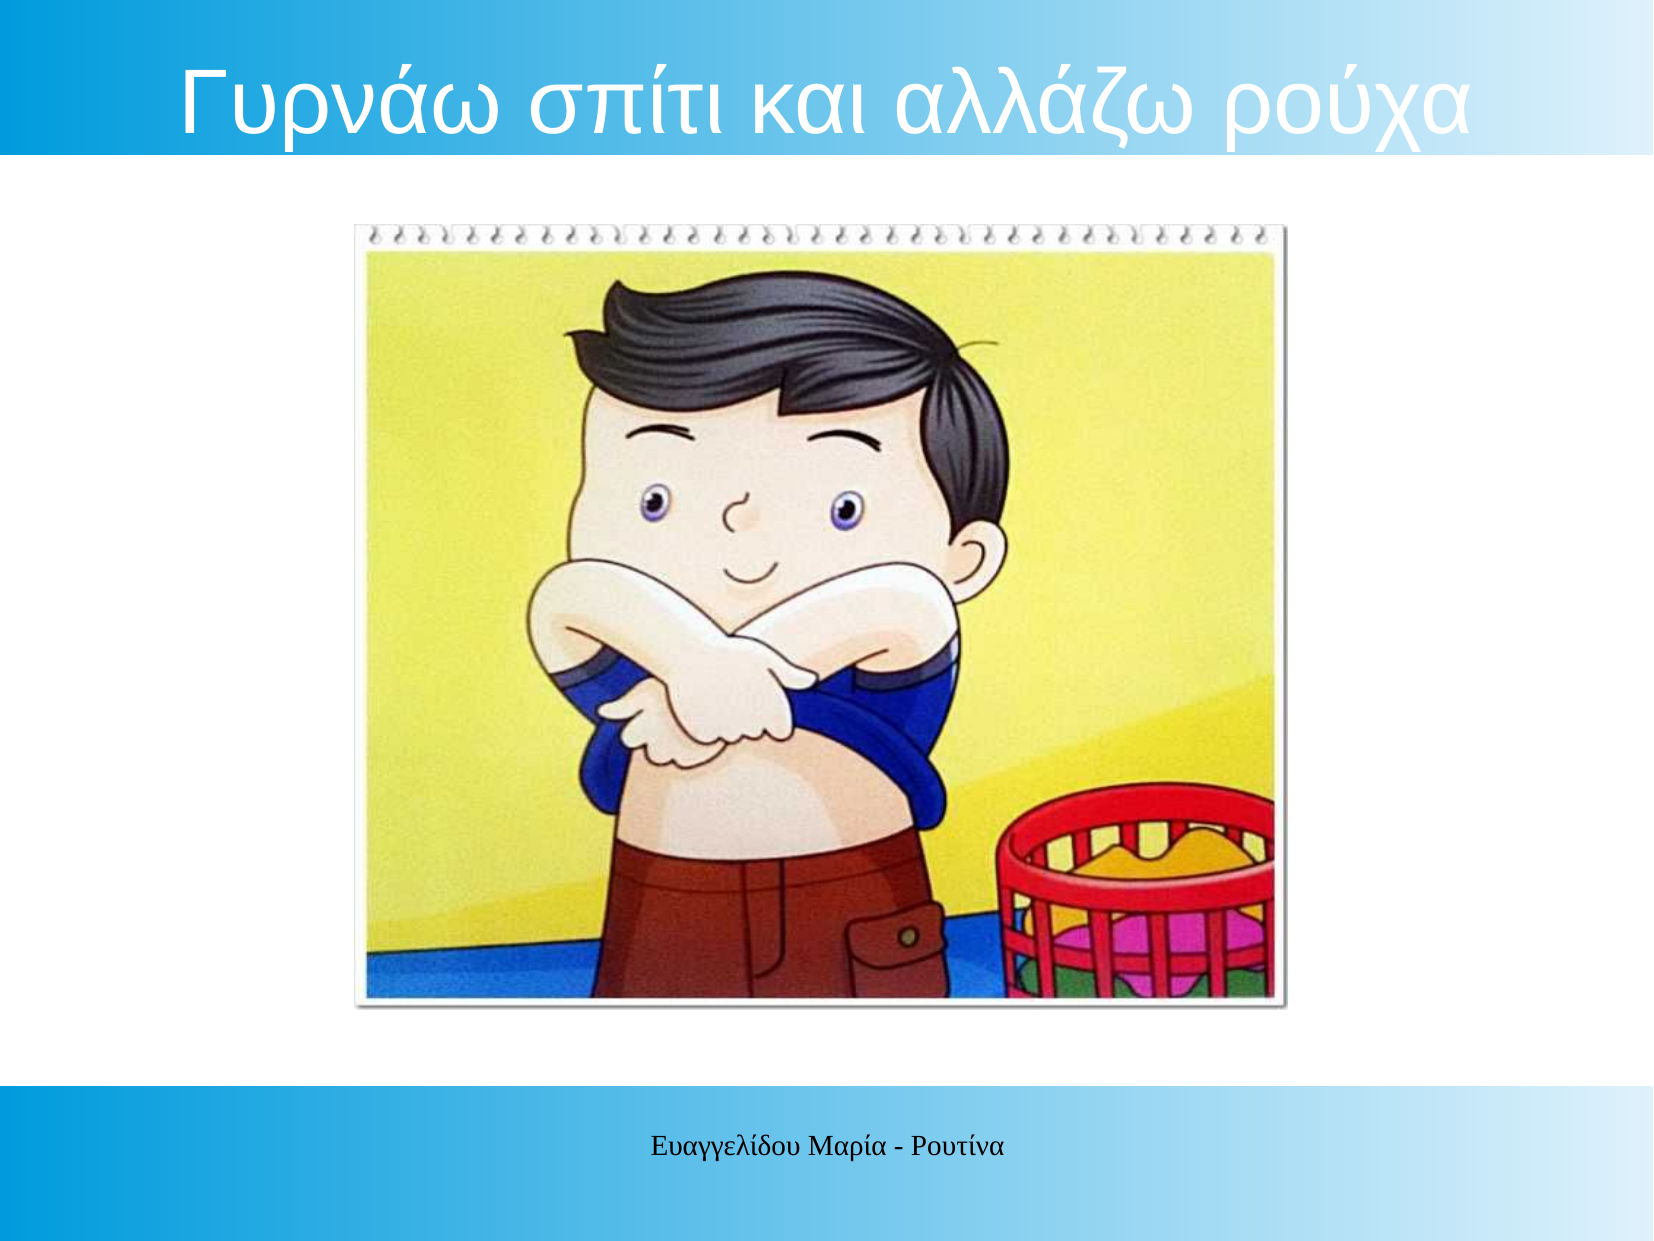

# Γυρνάω σπίτι και αλλάζω ρούχα
Ευαγγελίδου Μαρία - Ρουτίνα